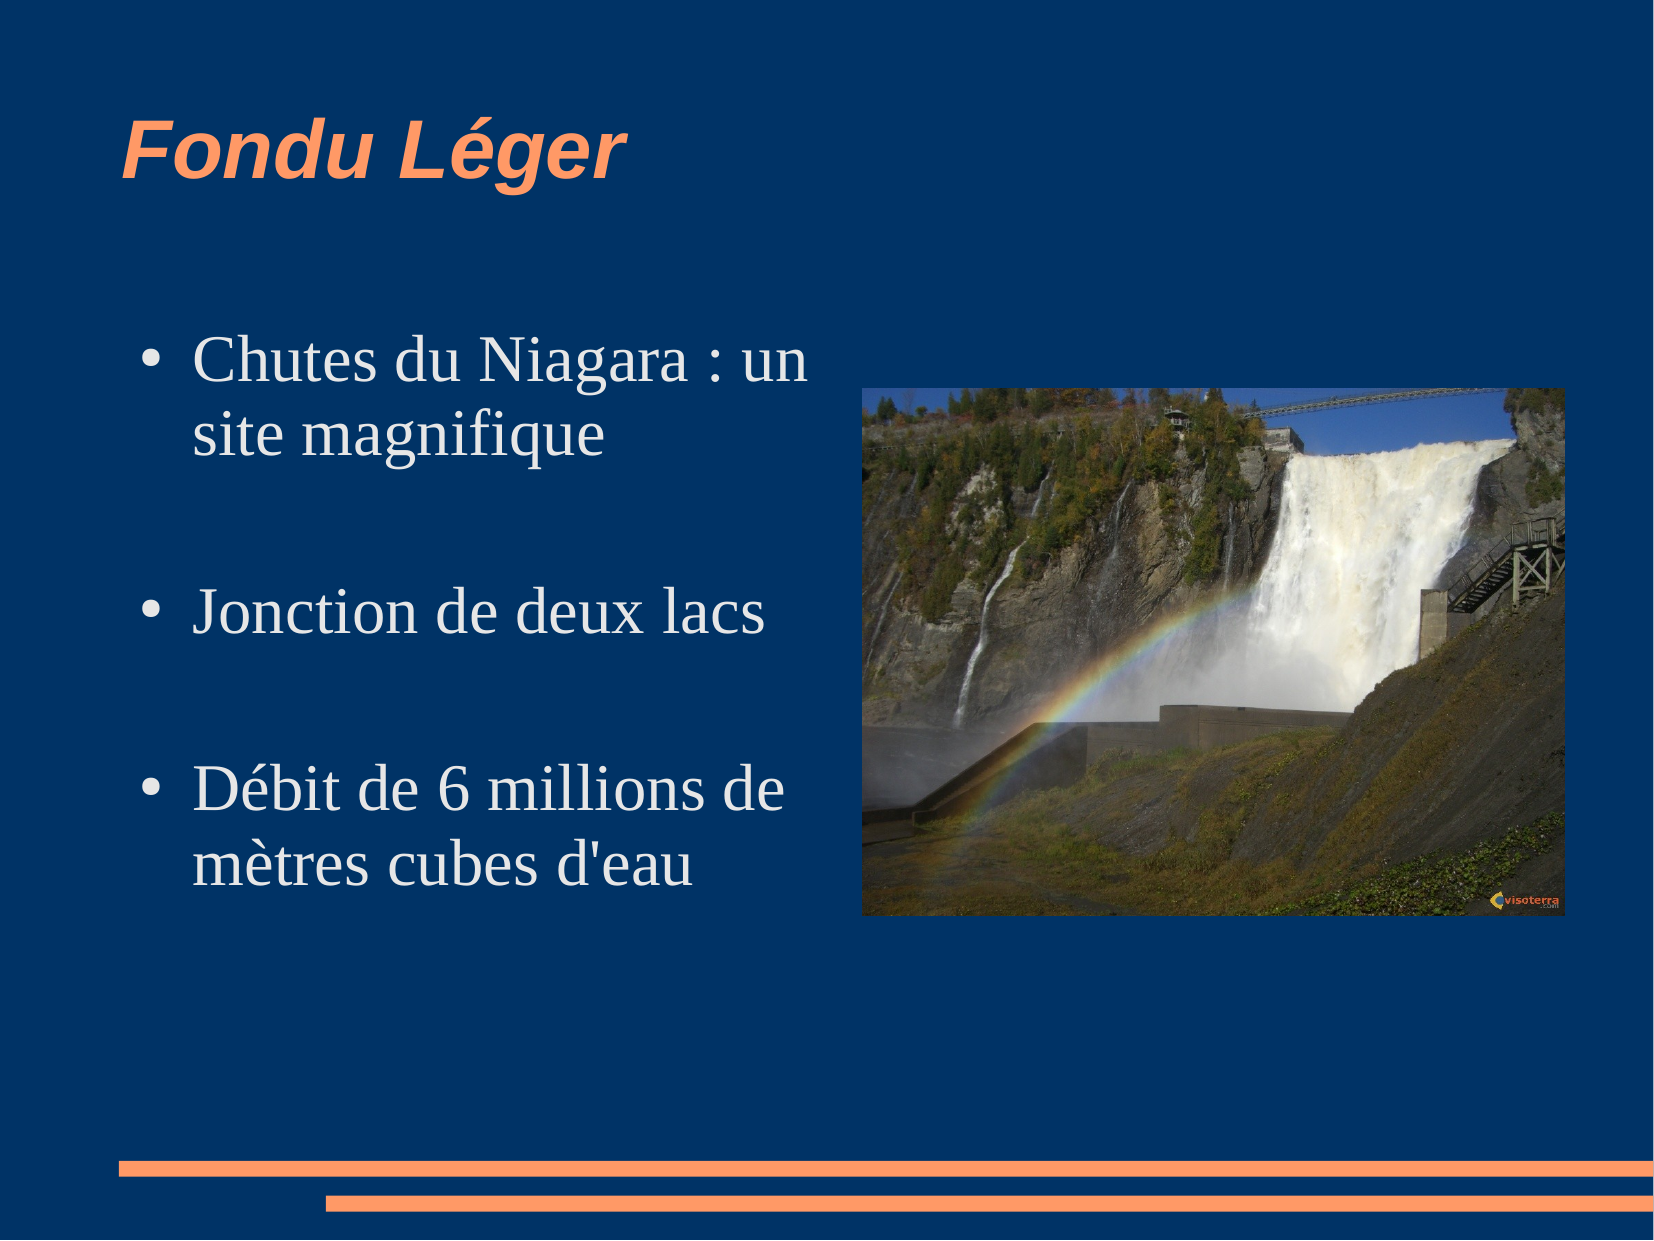

# Fondu Léger
Chutes du Niagara : un site magnifique
Jonction de deux lacs
Débit de 6 millions de mètres cubes d'eau